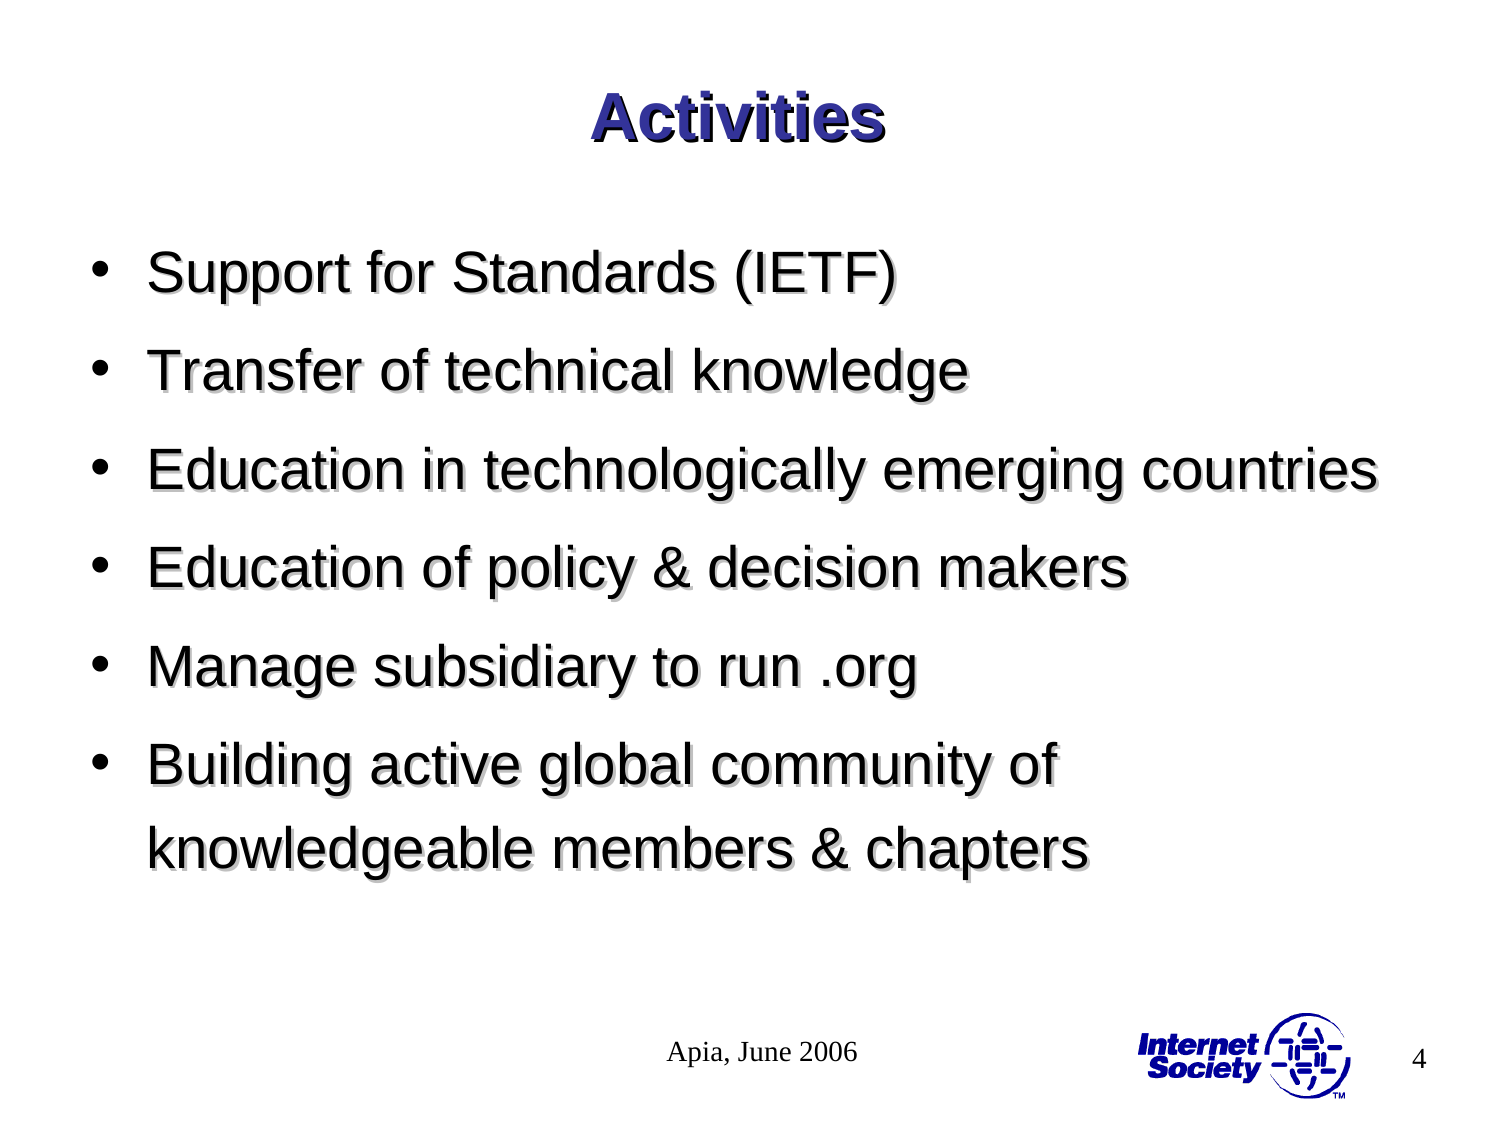

# Activities
Support for Standards (IETF)
Transfer of technical knowledge
Education in technologically emerging countries
Education of policy & decision makers
Manage subsidiary to run .org
Building active global community of knowledgeable members & chapters
Apia, June 2006